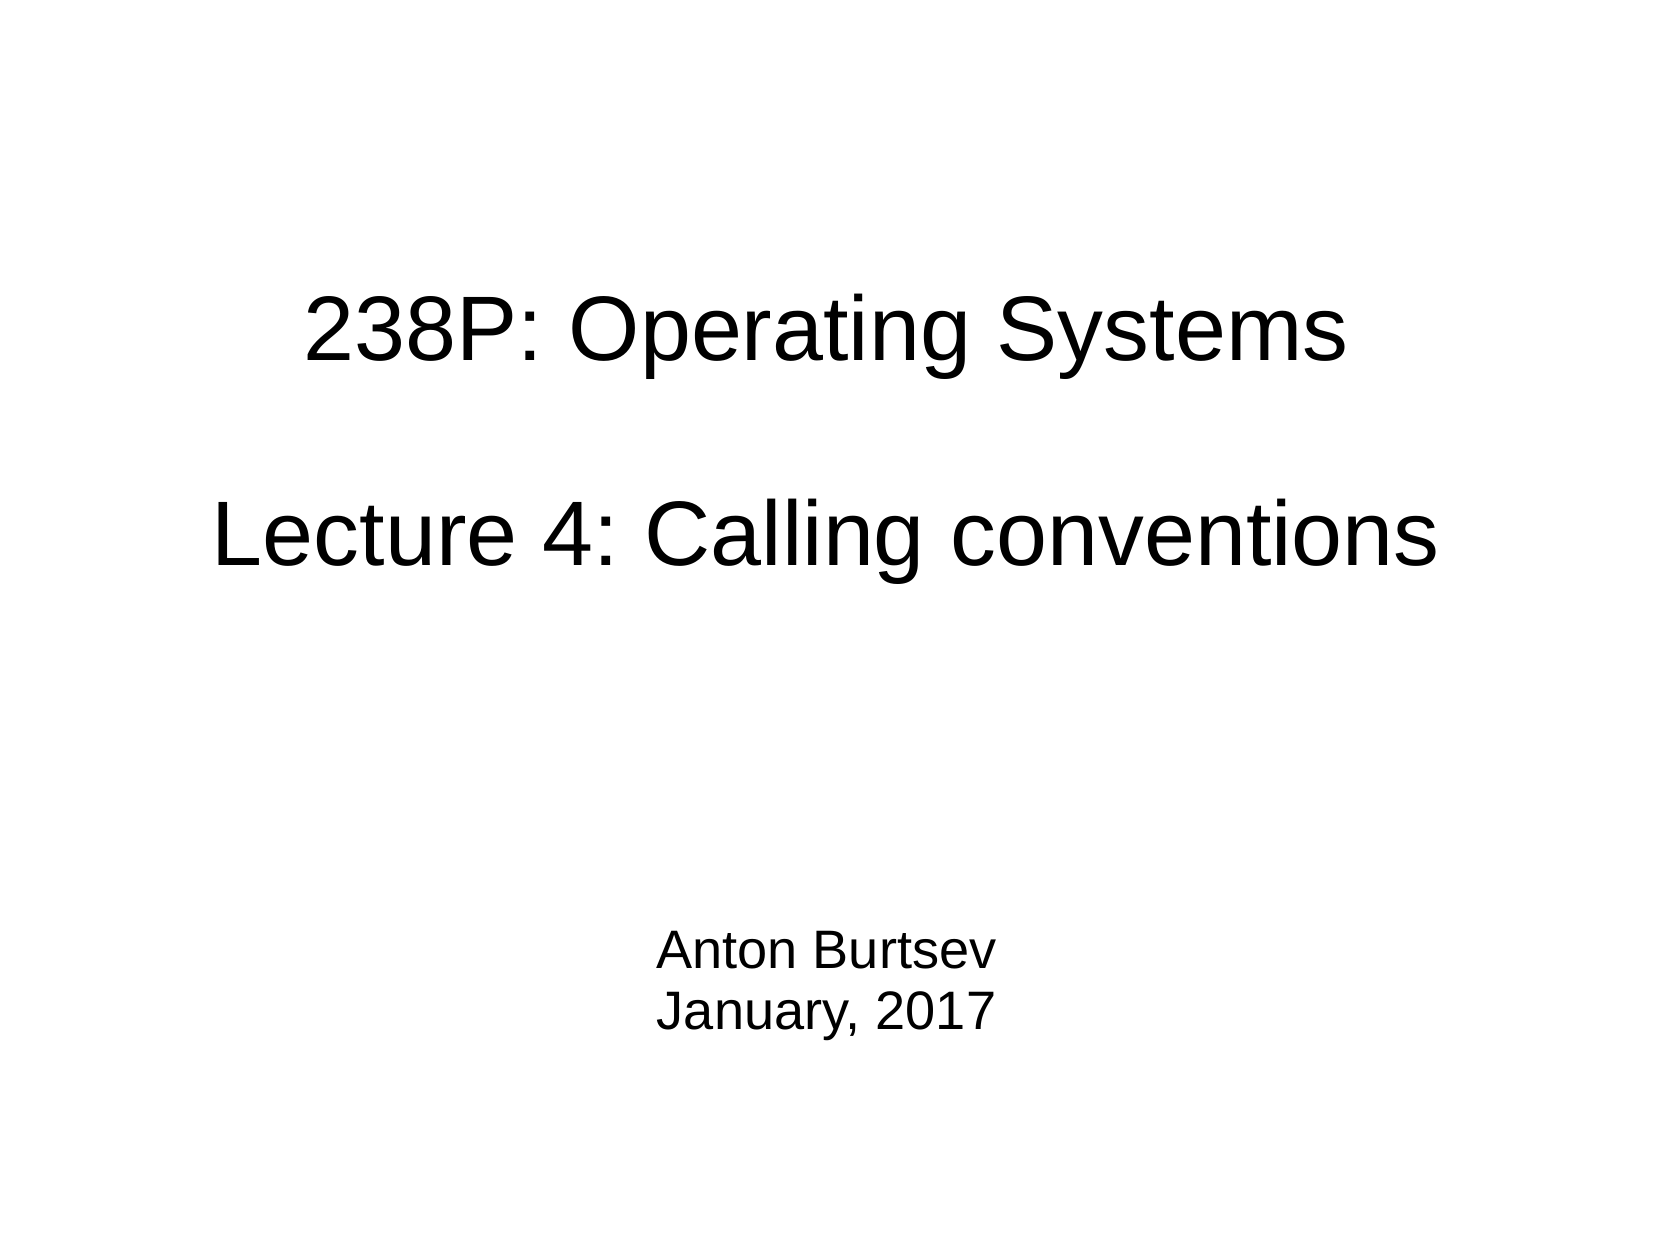

# 238P: Operating Systems Lecture 4: Calling conventions
Anton Burtsev
January, 2017